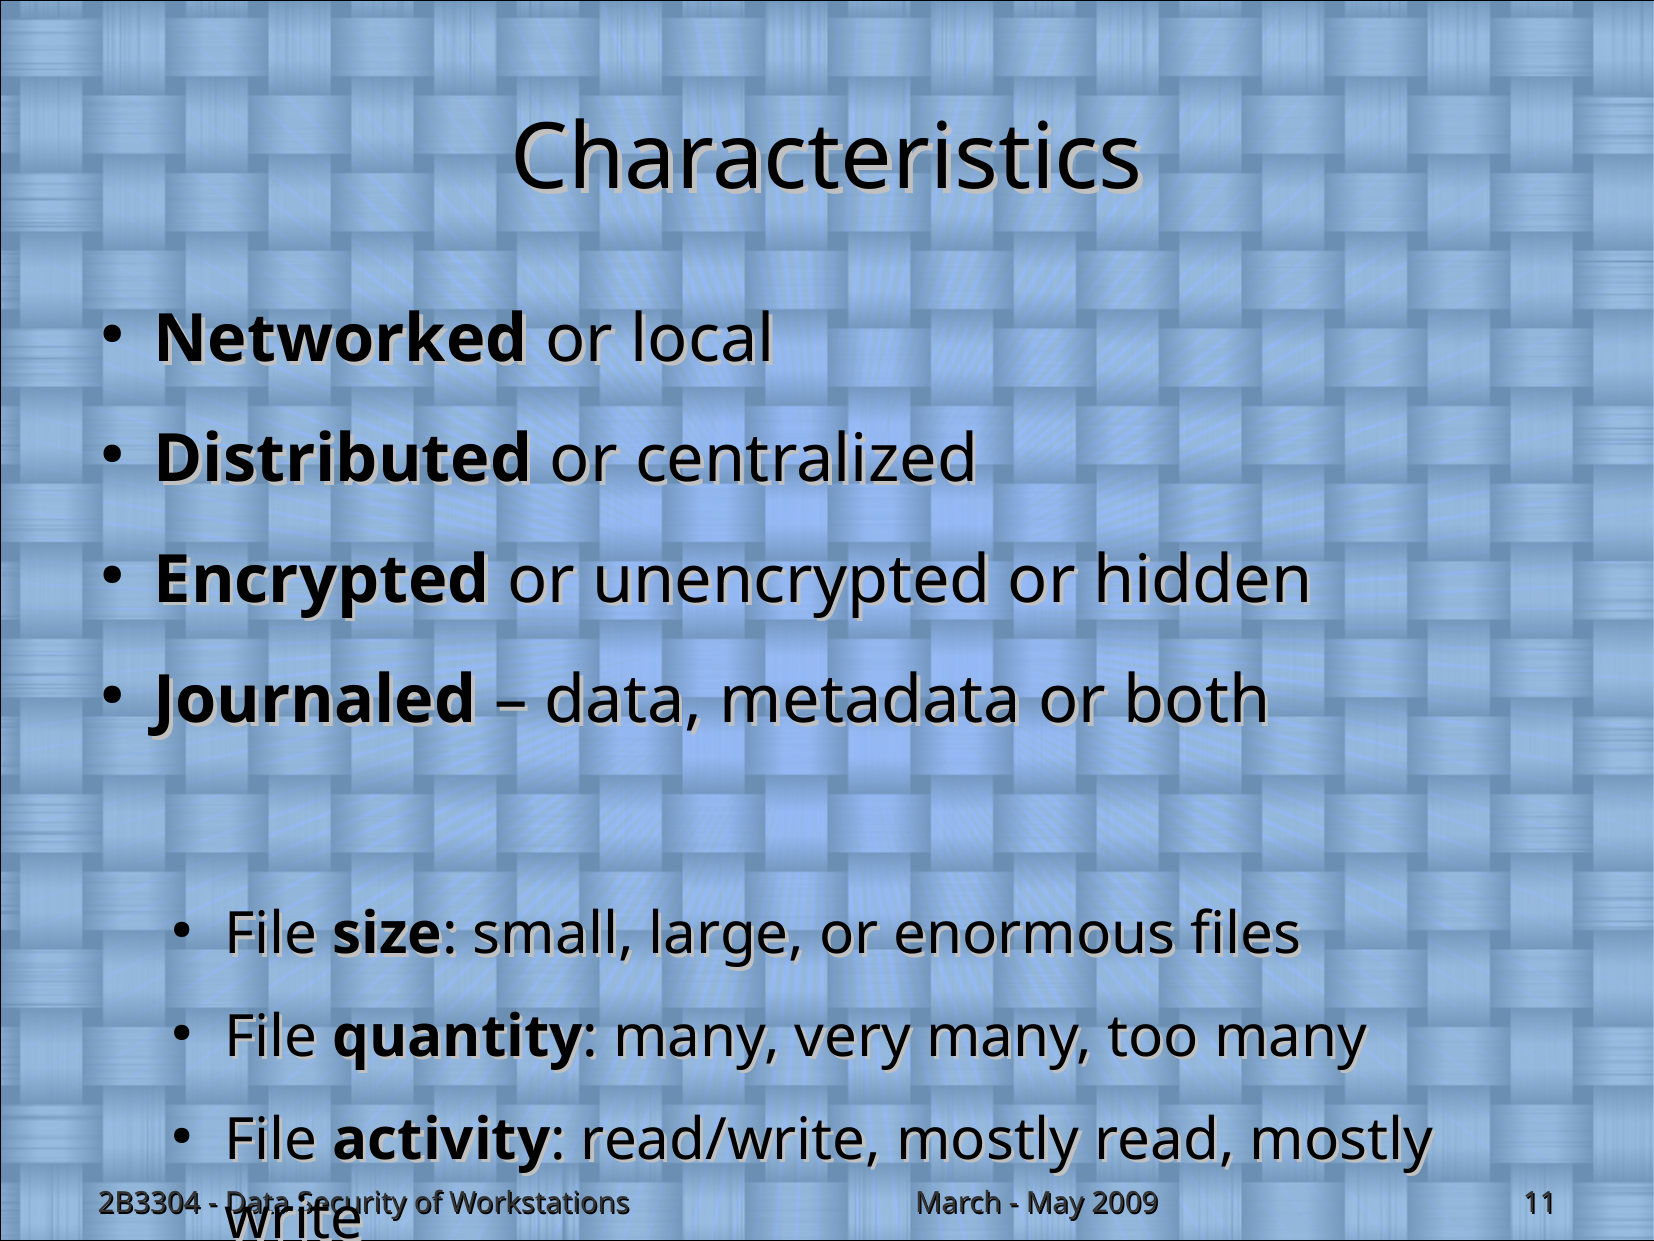

# Characteristics
Networked or local
Distributed or centralized
Encrypted or unencrypted or hidden
Journaled – data, metadata or both
File size: small, large, or enormous files
File quantity: many, very many, too many
File activity: read/write, mostly read, mostly write